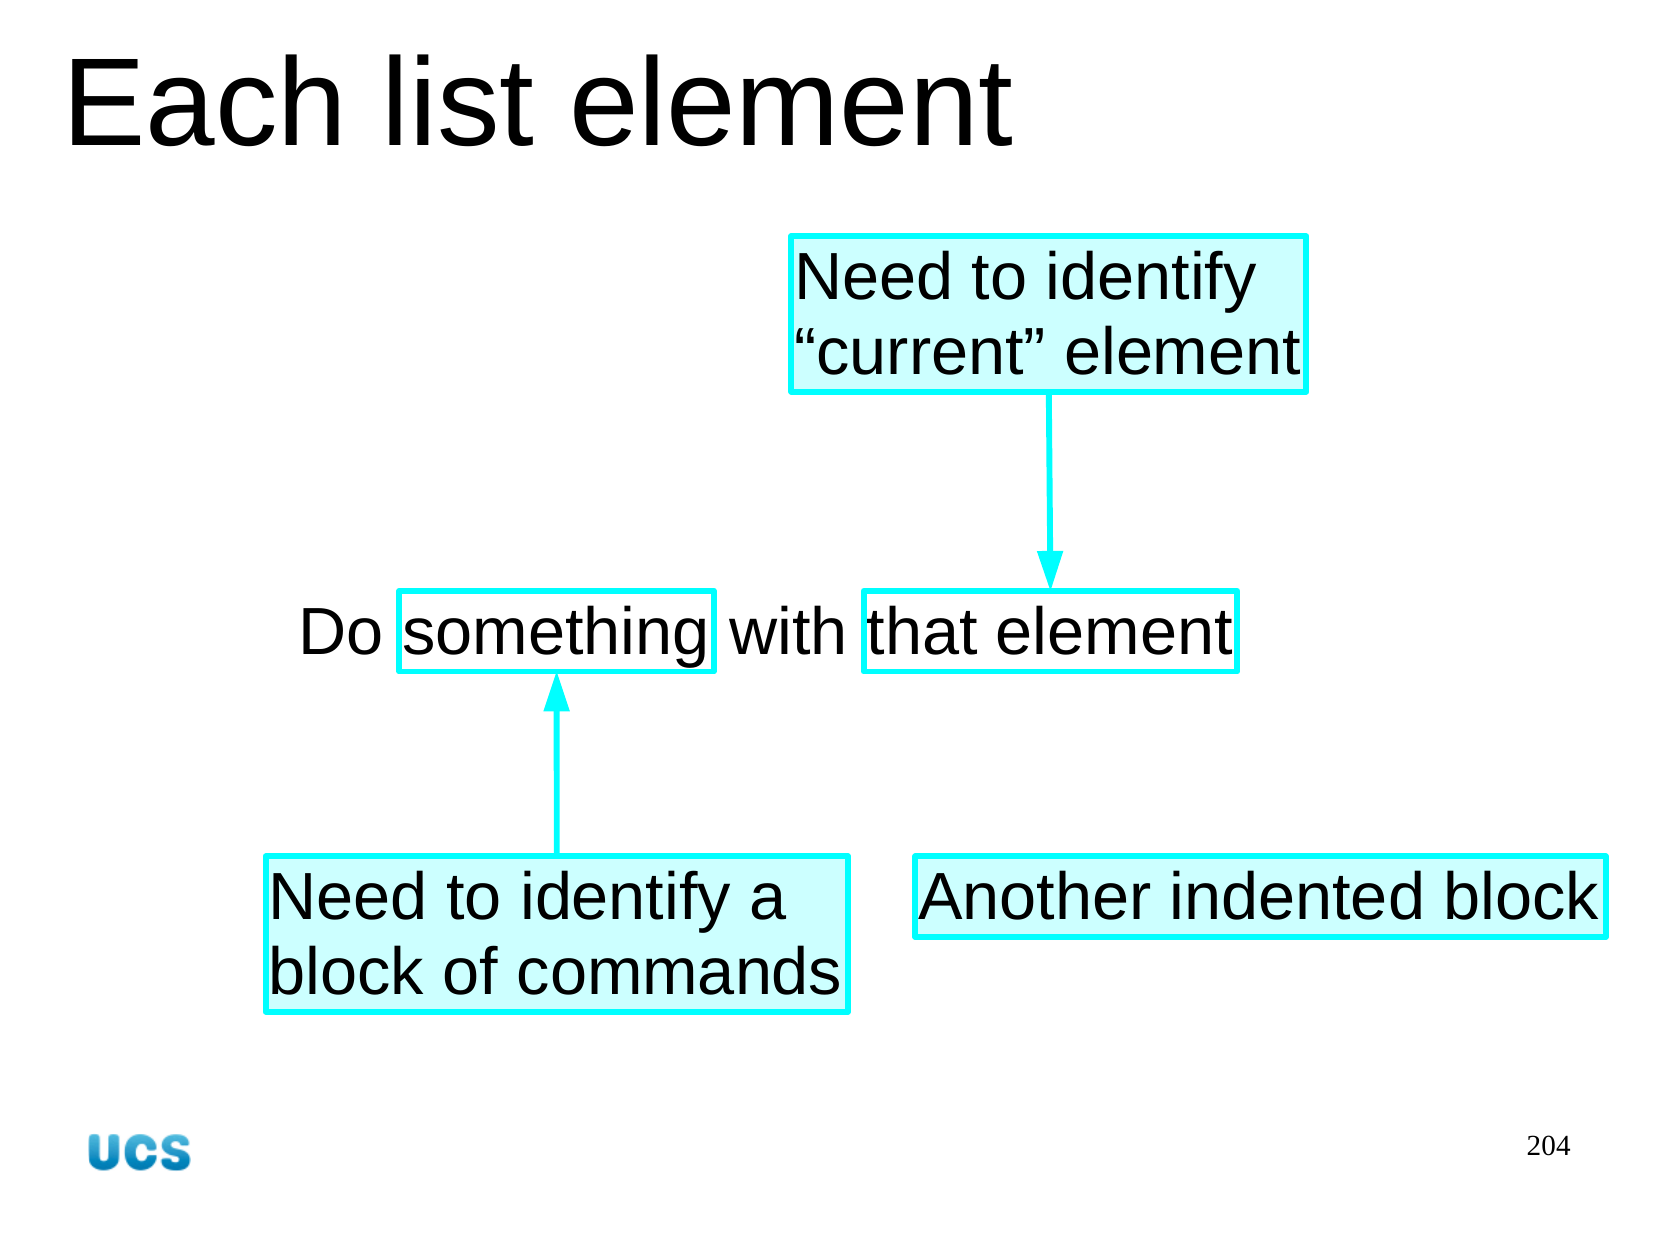

Each list element
Need to identify
“current” element
Do
something
with
that element
Need to identify a
block of commands
Another indented block
204